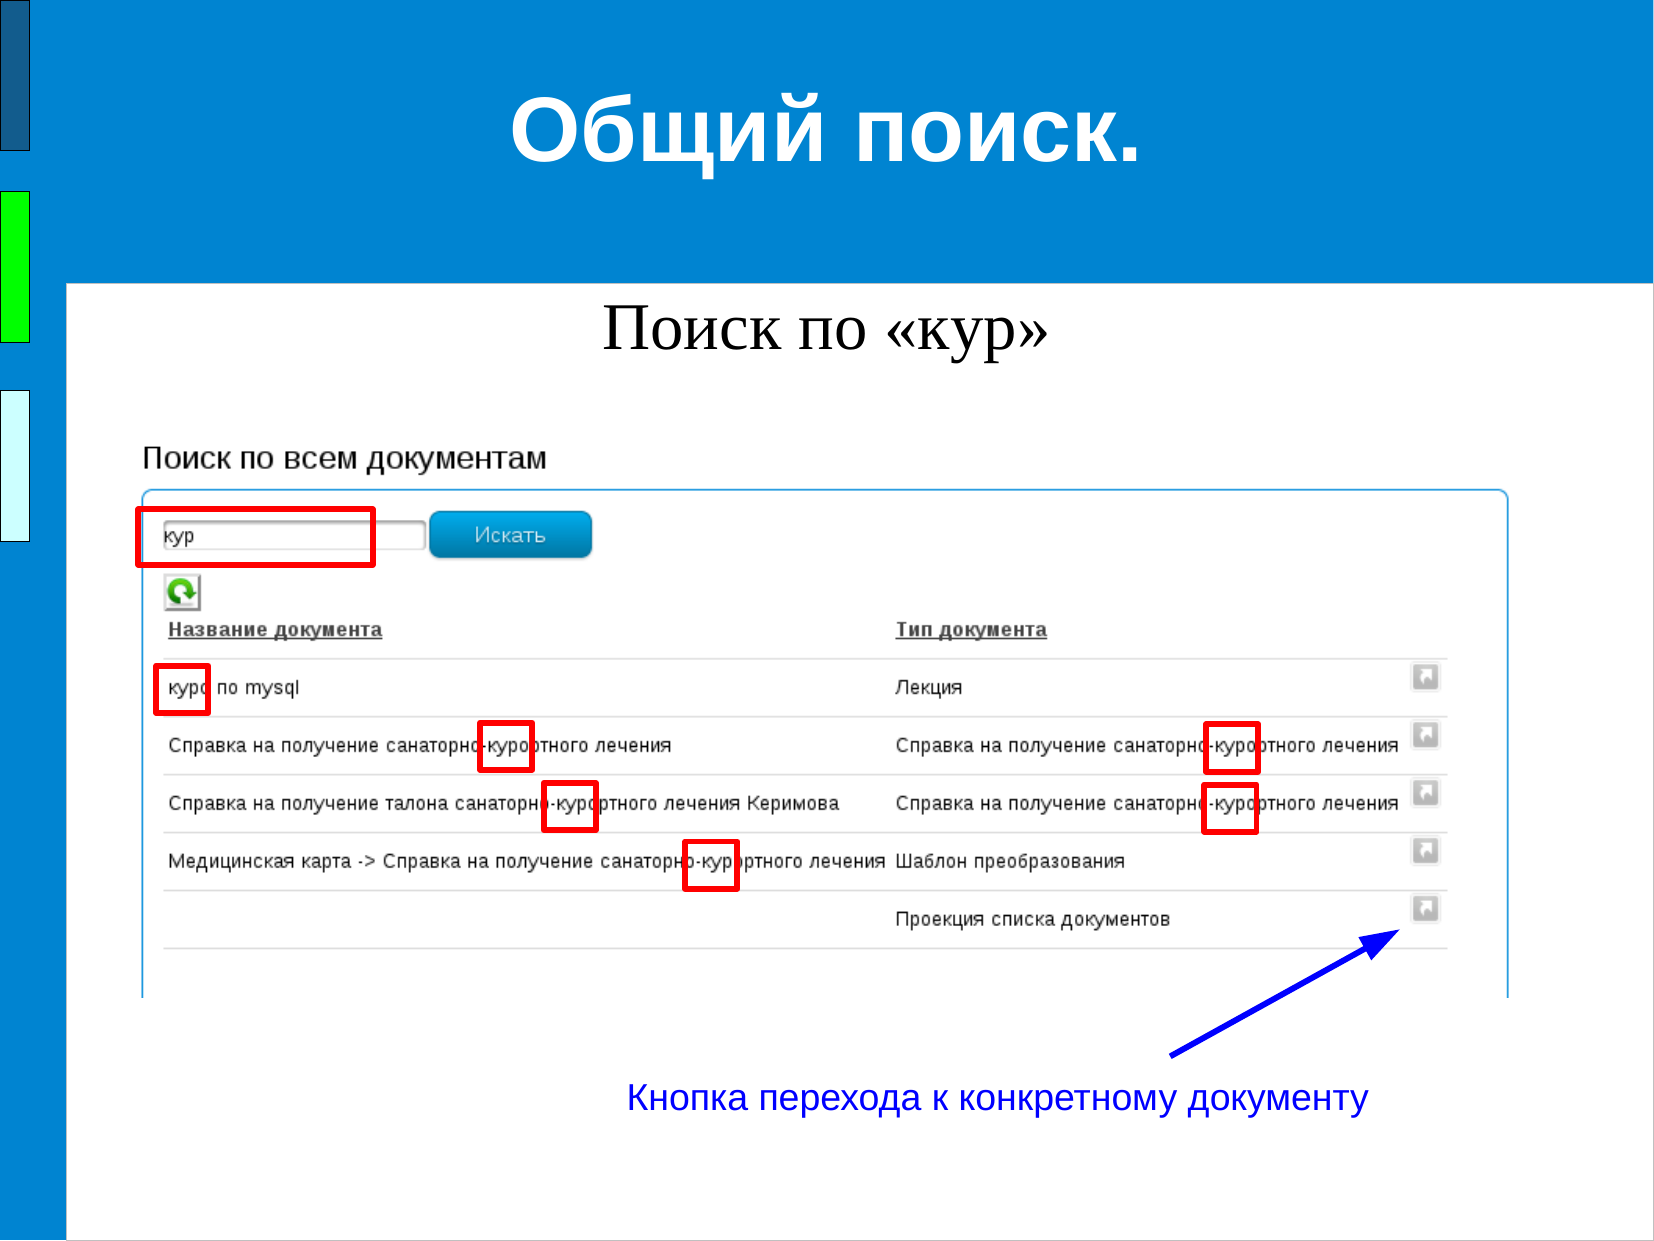

# Общий поиск.
Поиск по «кур»
Кнопка перехода к конкретному документу
ООО "Альфа-Интегрум", 2013г.